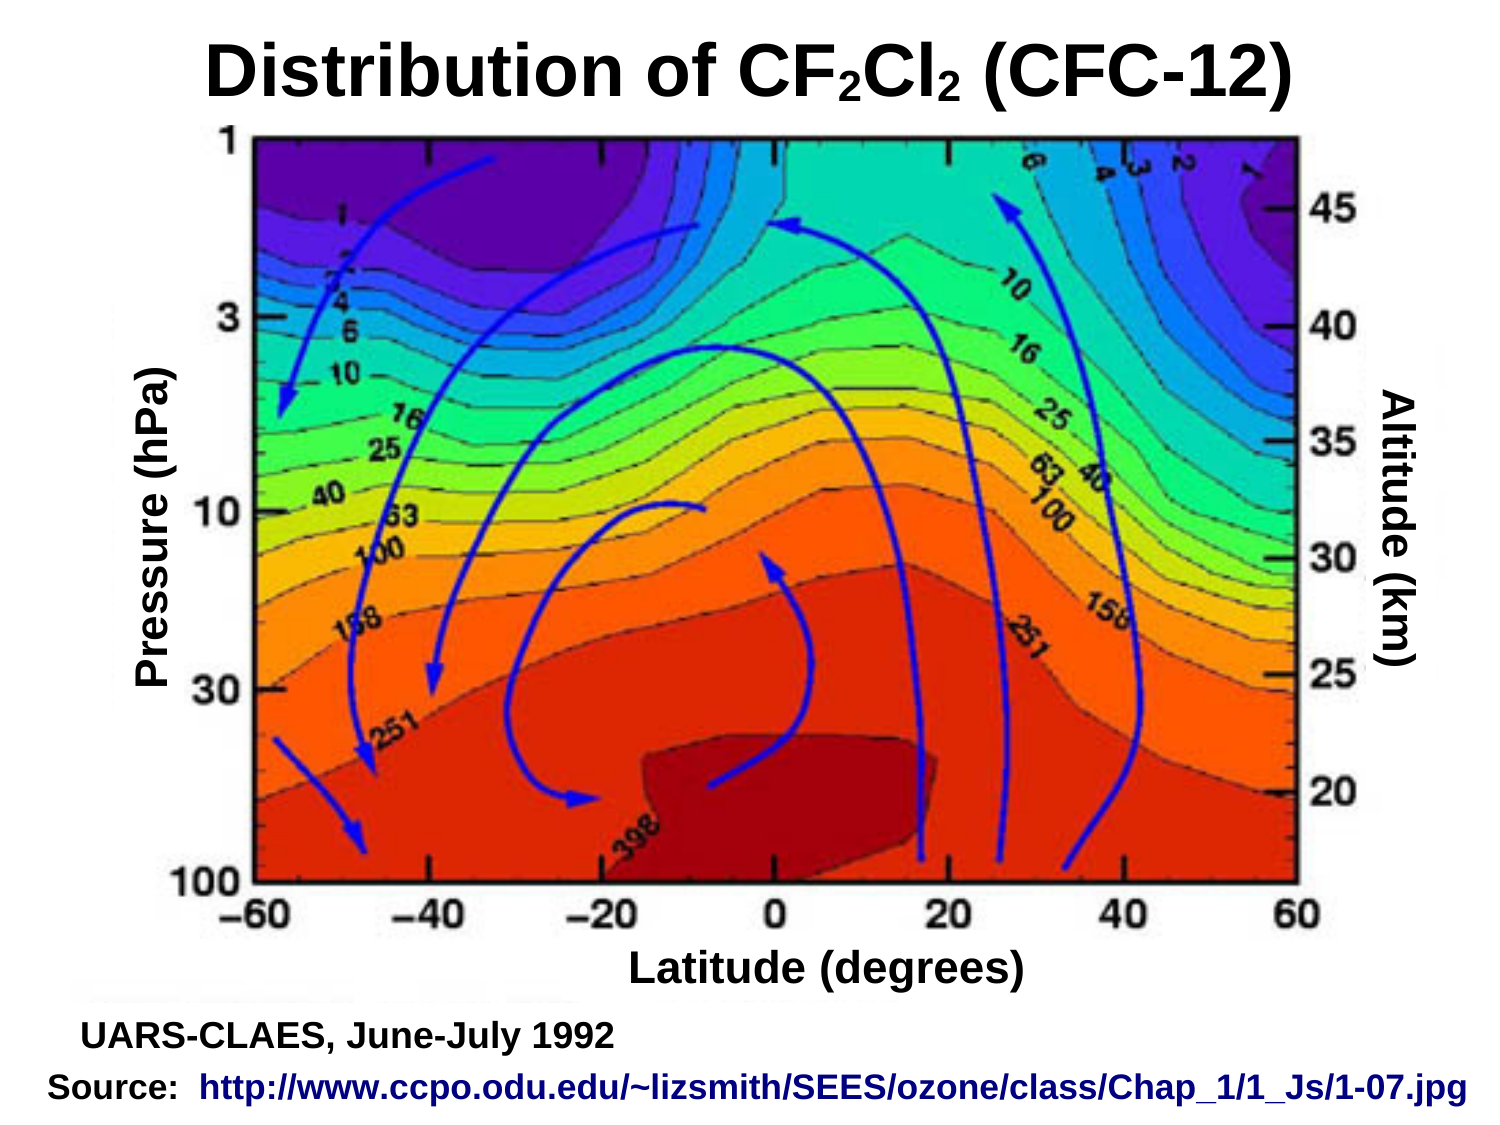

Distribution of CF2Cl2 (CFC-12)
Pressure (hPa)
Altitude (km)
Latitude (degrees)
UARS-CLAES, June-July 1992
Source: http://www.ccpo.odu.edu/~lizsmith/SEES/ozone/class/Chap_1/1_Js/1-07.jpg